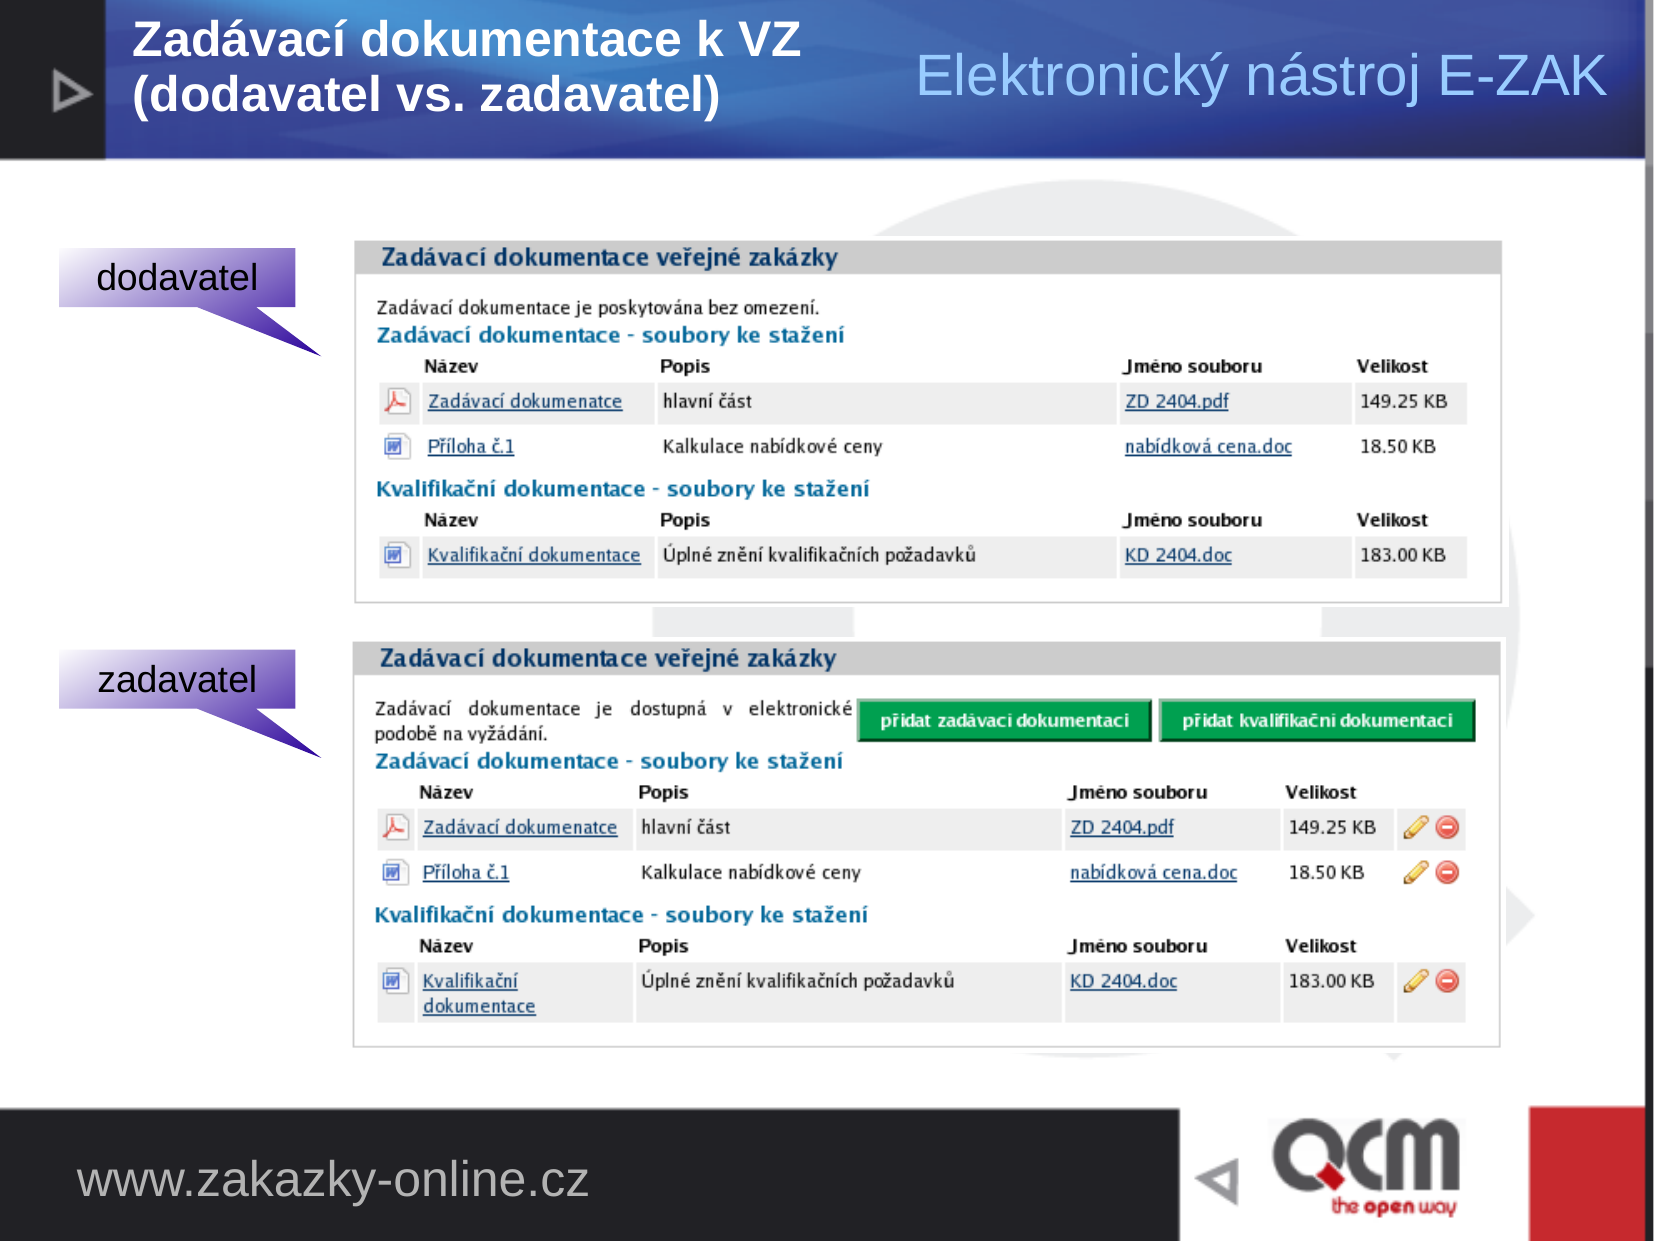

Zadávací dokumentace k VZ (dodavatel vs. zadavatel)
dodavatel
zadavatel